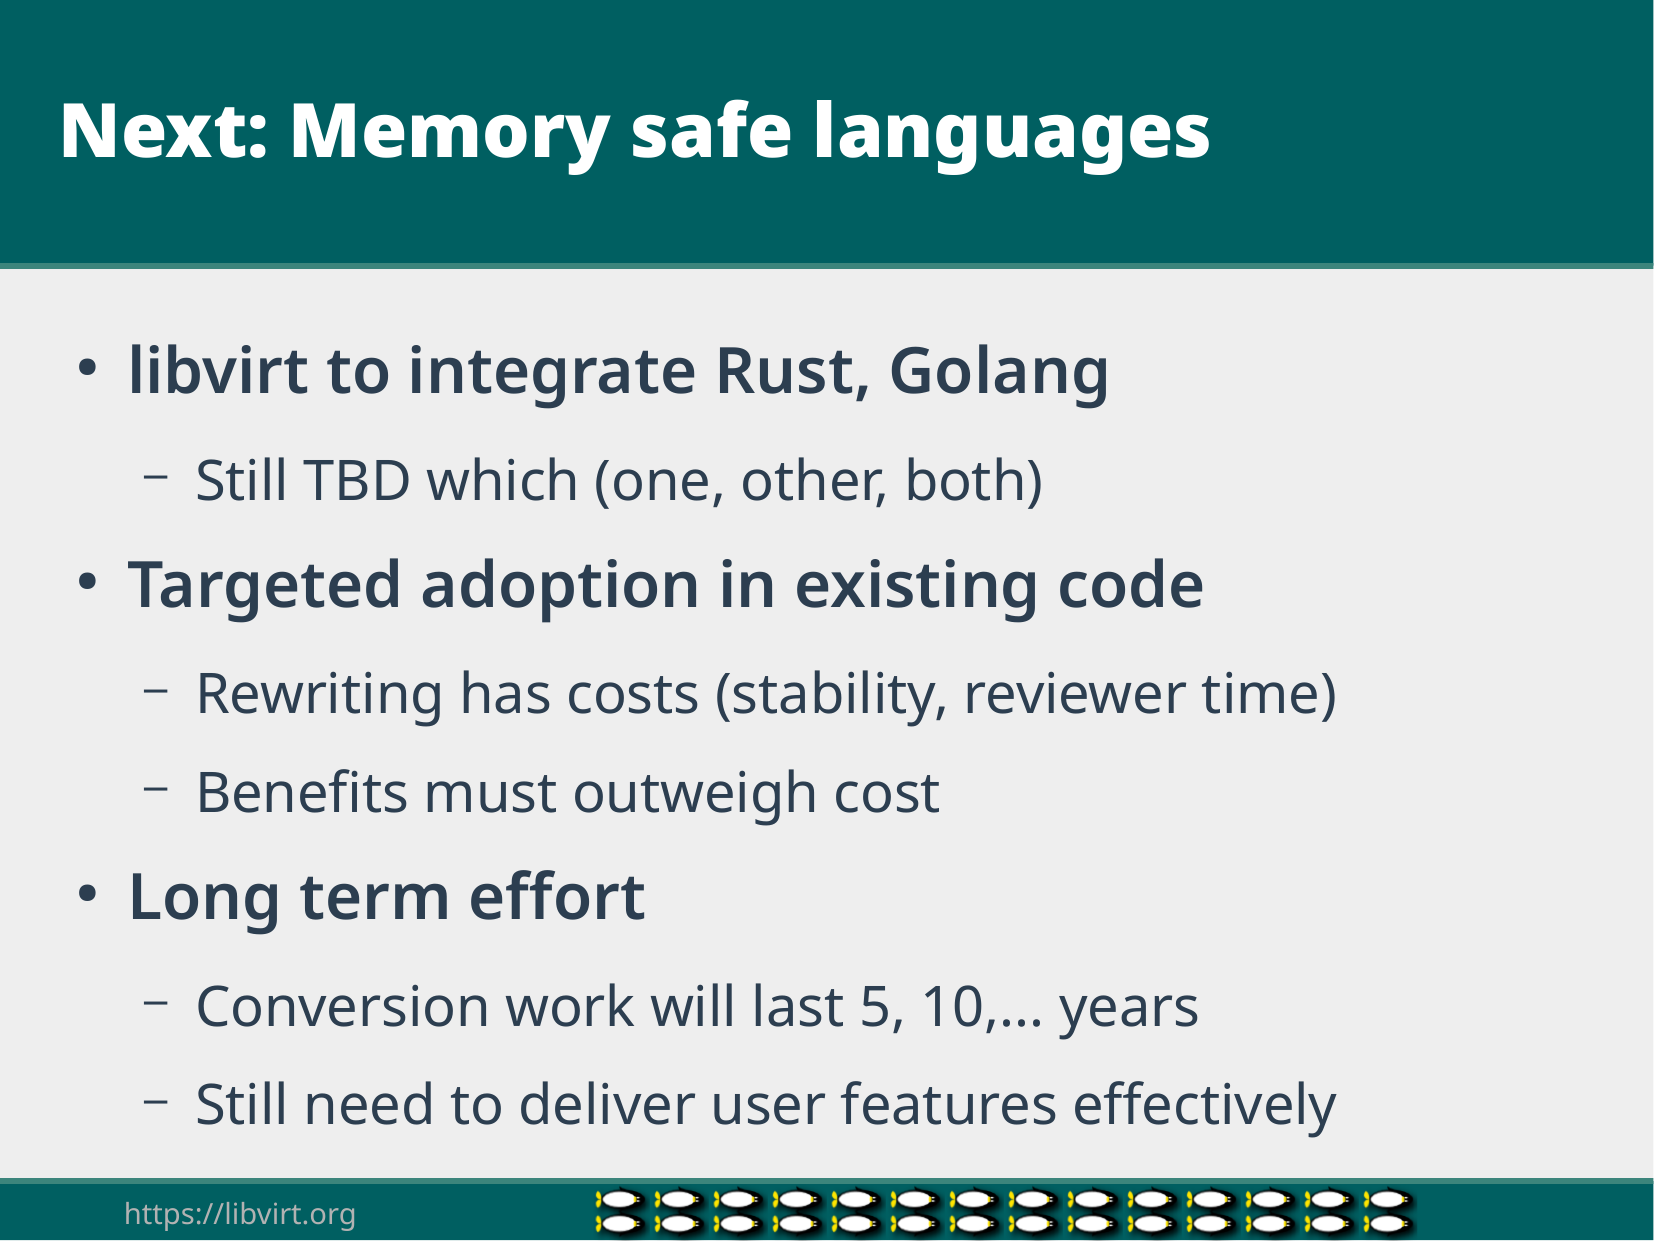

# Next: Memory safe languages
libvirt to integrate Rust, Golang
Still TBD which (one, other, both)
Targeted adoption in existing code
Rewriting has costs (stability, reviewer time)
Benefits must outweigh cost
Long term effort
Conversion work will last 5, 10,... years
Still need to deliver user features effectively
https://libvirt.org